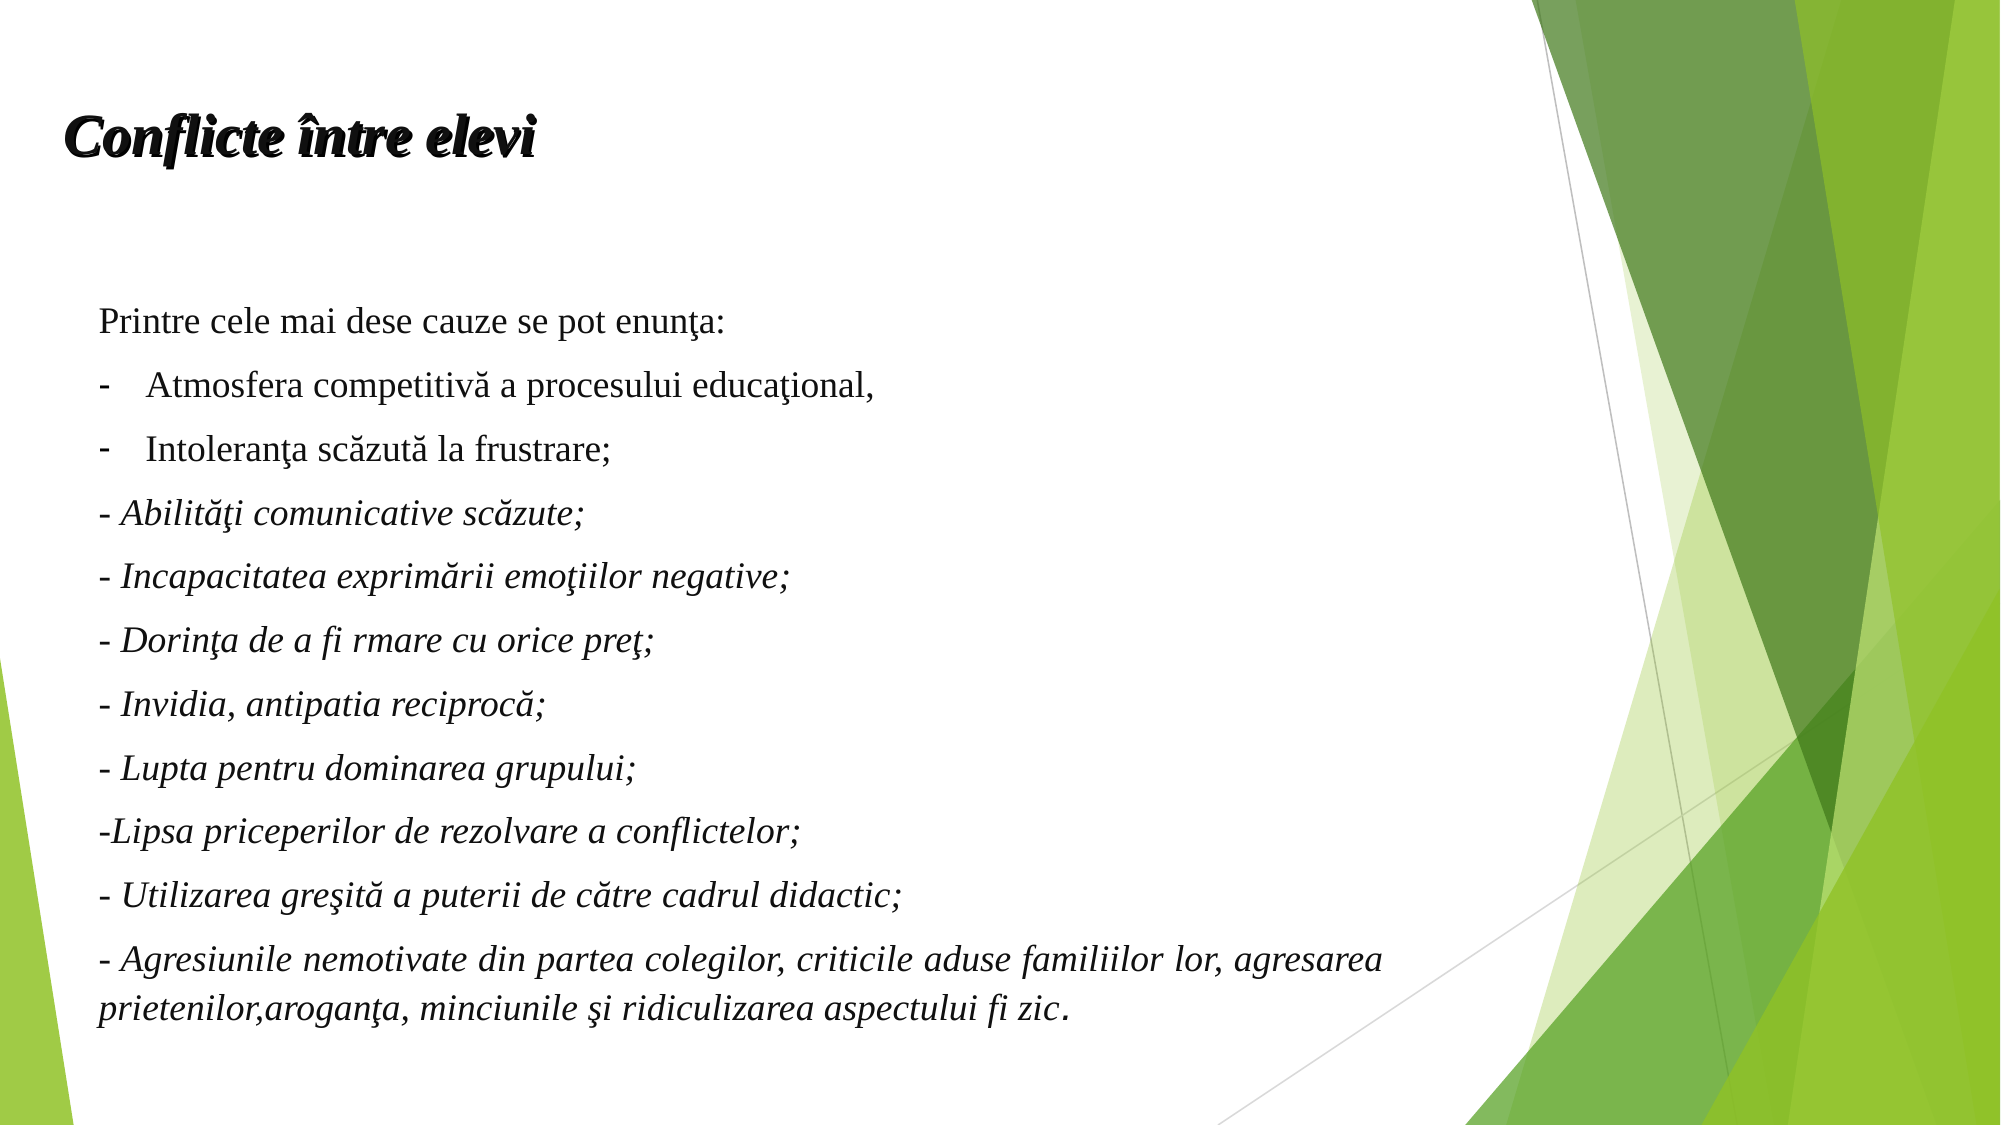

Conflicte între elevi
Printre cele mai dese cauze se pot enunţa:
Atmosfera competitivă a procesului educaţional,
Intoleranţa scăzută la frustrare;
- Abilităţi comunicative scăzute;
- Incapacitatea exprimării emoţiilor negative;
- Dorinţa de a fi rmare cu orice preţ;
- Invidia, antipatia reciprocă;
- Lupta pentru dominarea grupului;
-Lipsa priceperilor de rezolvare a conflictelor;
- Utilizarea greşită a puterii de către cadrul didactic;
- Agresiunile nemotivate din partea colegilor, criticile aduse familiilor lor, agresarea prietenilor,aroganţa, minciunile şi ridiculizarea aspectului fi zic.